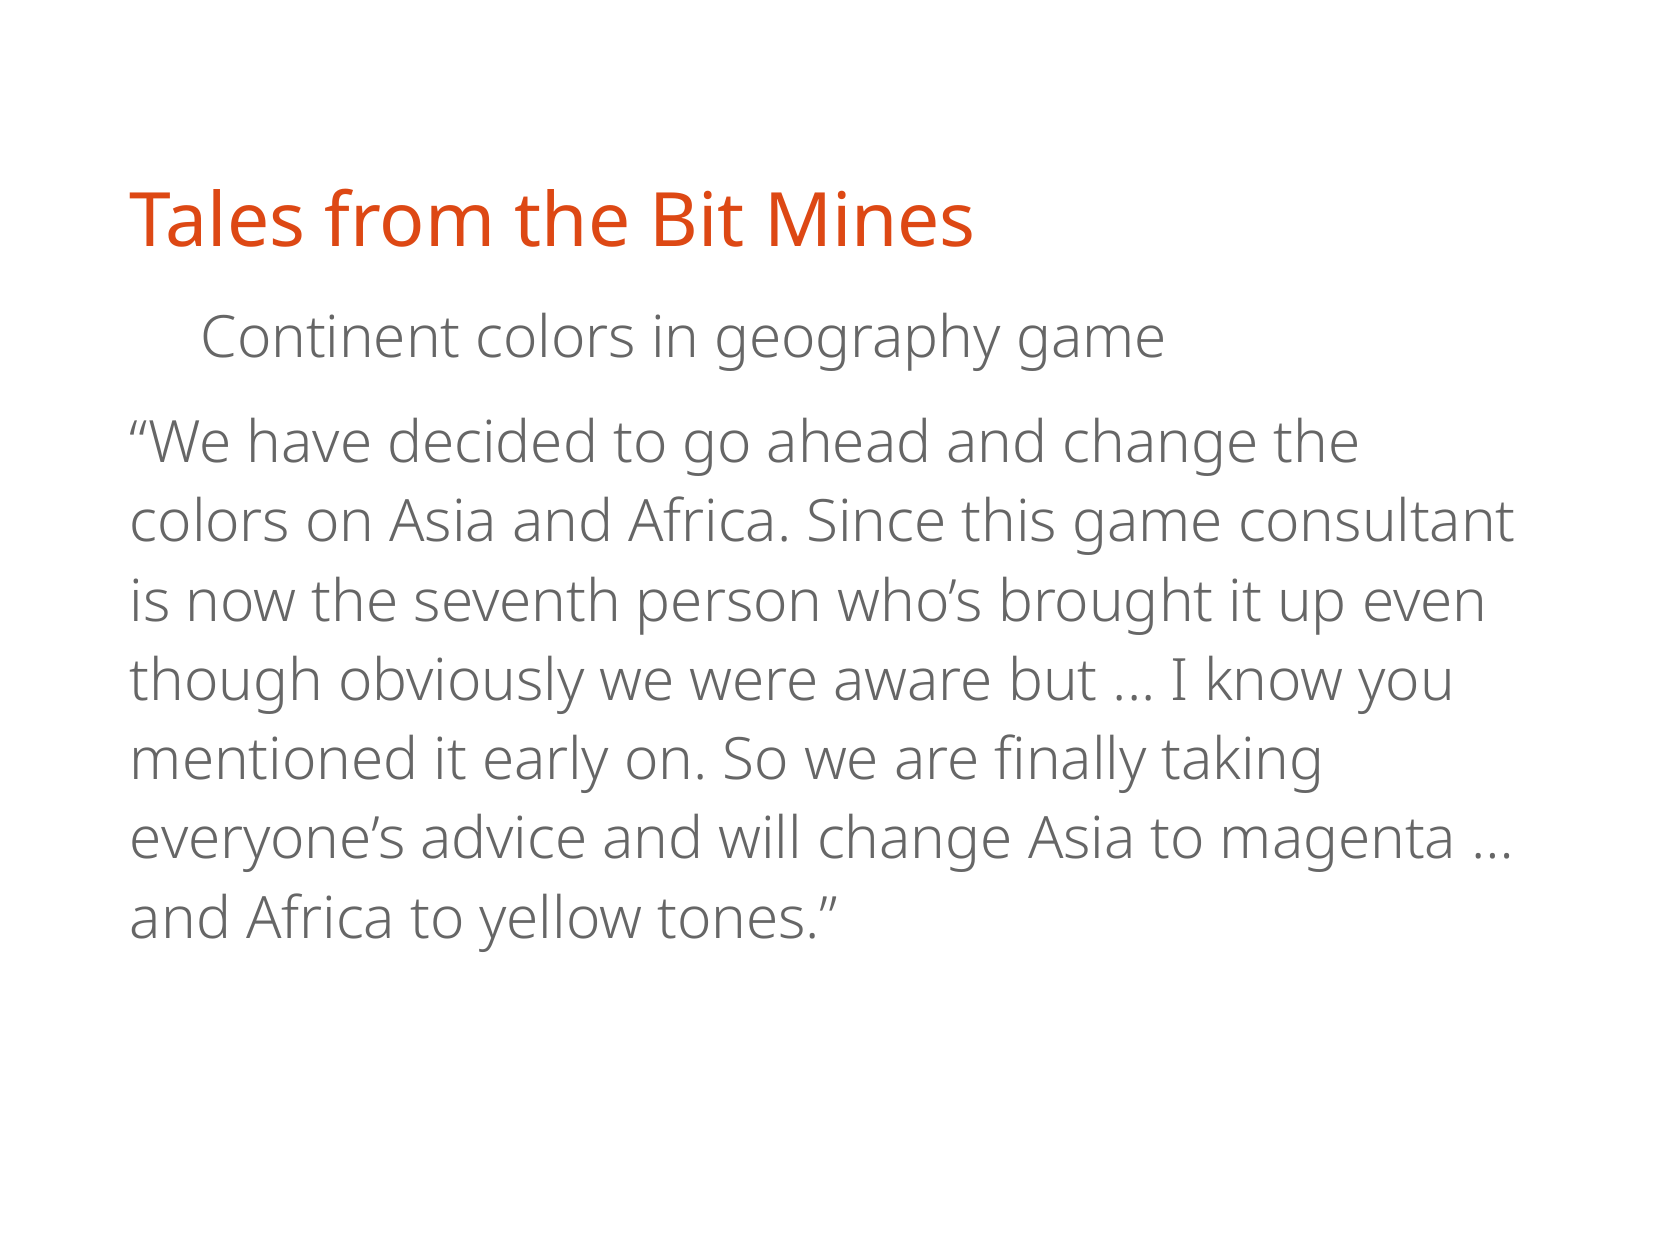

# Tales from the Bit Mines
Continent colors in geography game
“We have decided to go ahead and change the colors on Asia and Africa. Since this game consultant is now the seventh person who’s brought it up even though obviously we were aware but ... I know you mentioned it early on. So we are finally taking everyone’s advice and will change Asia to magenta … and Africa to yellow tones.”